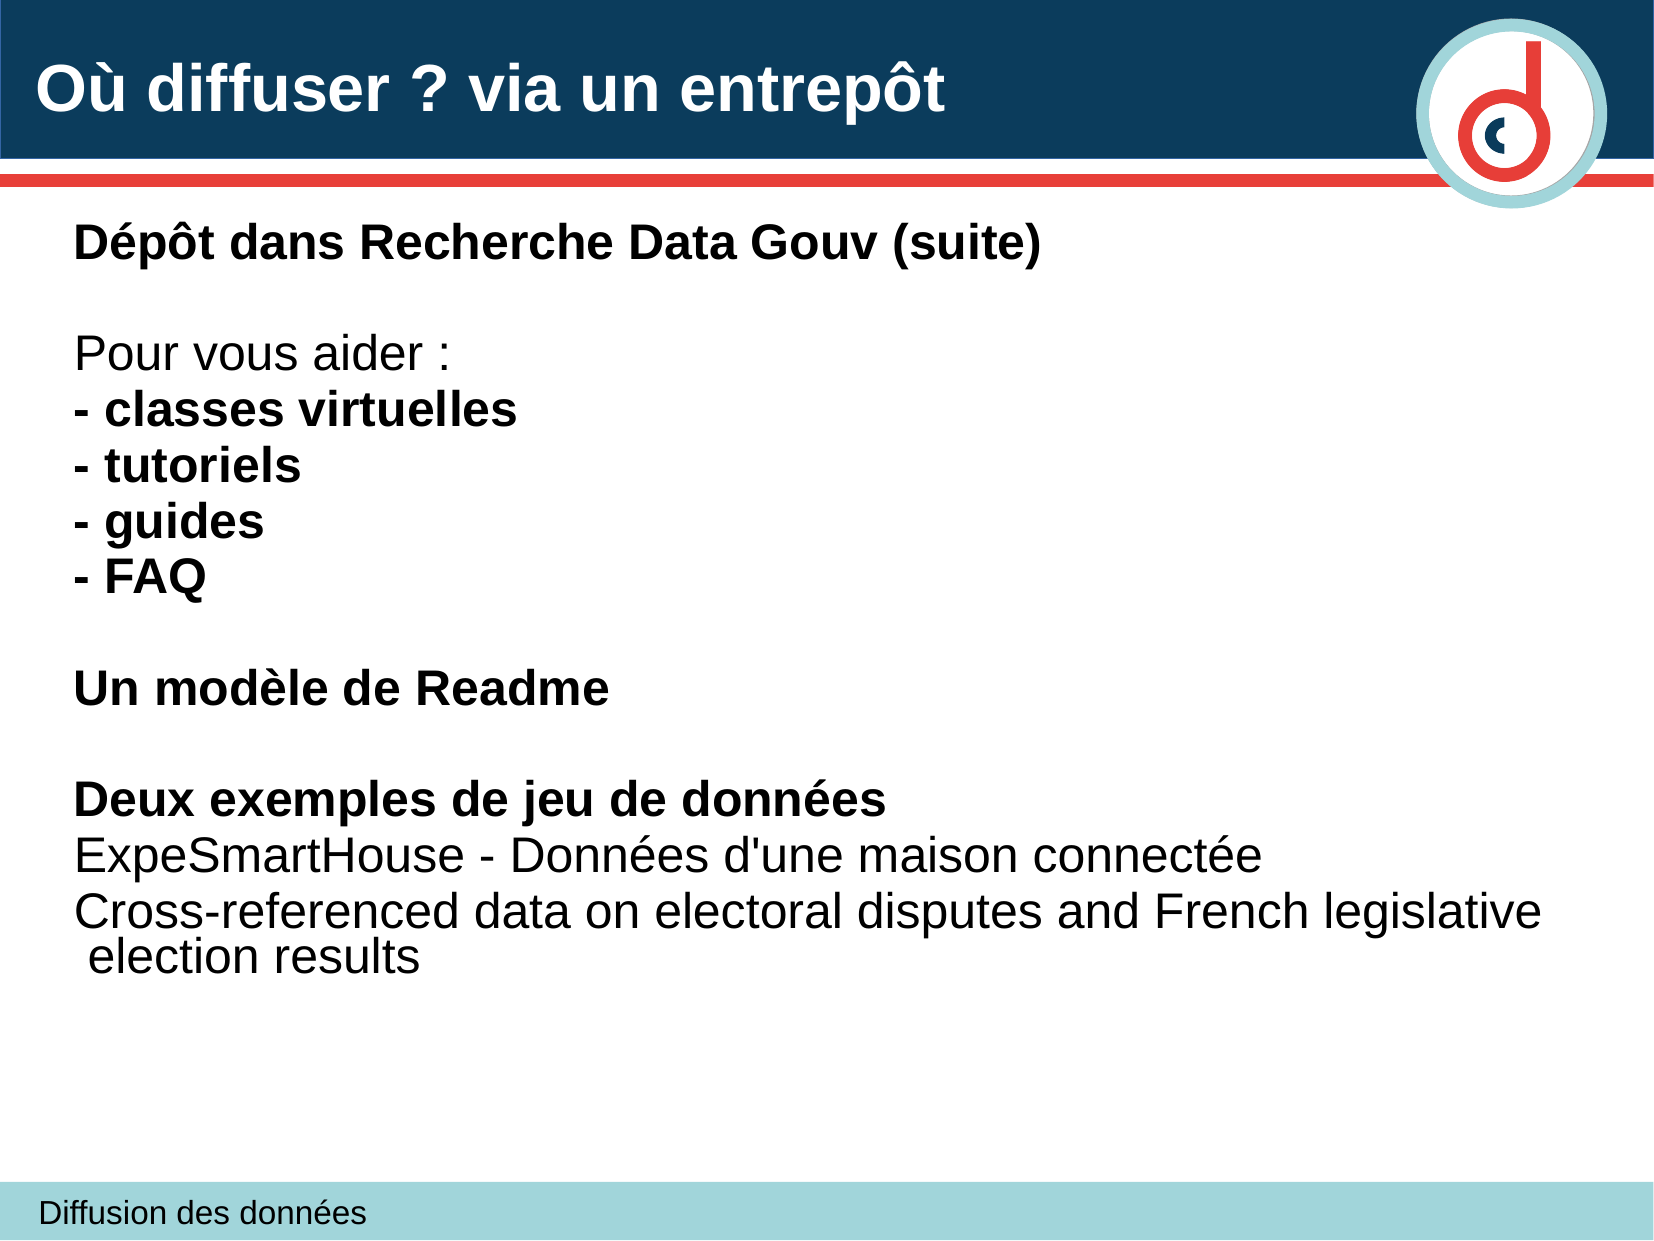

# Où diffuser ? via un entrepôt
Dépôt dans Recherche Data Gouv (suite)
Pour vous aider :
- classes virtuelles
- tutoriels
- guides
- FAQ
Un modèle de Readme
Deux exemples de jeu de données
ExpeSmartHouse - Données d'une maison connectée
Cross-referenced data on electoral disputes and French legislative election results
Diffusion des données